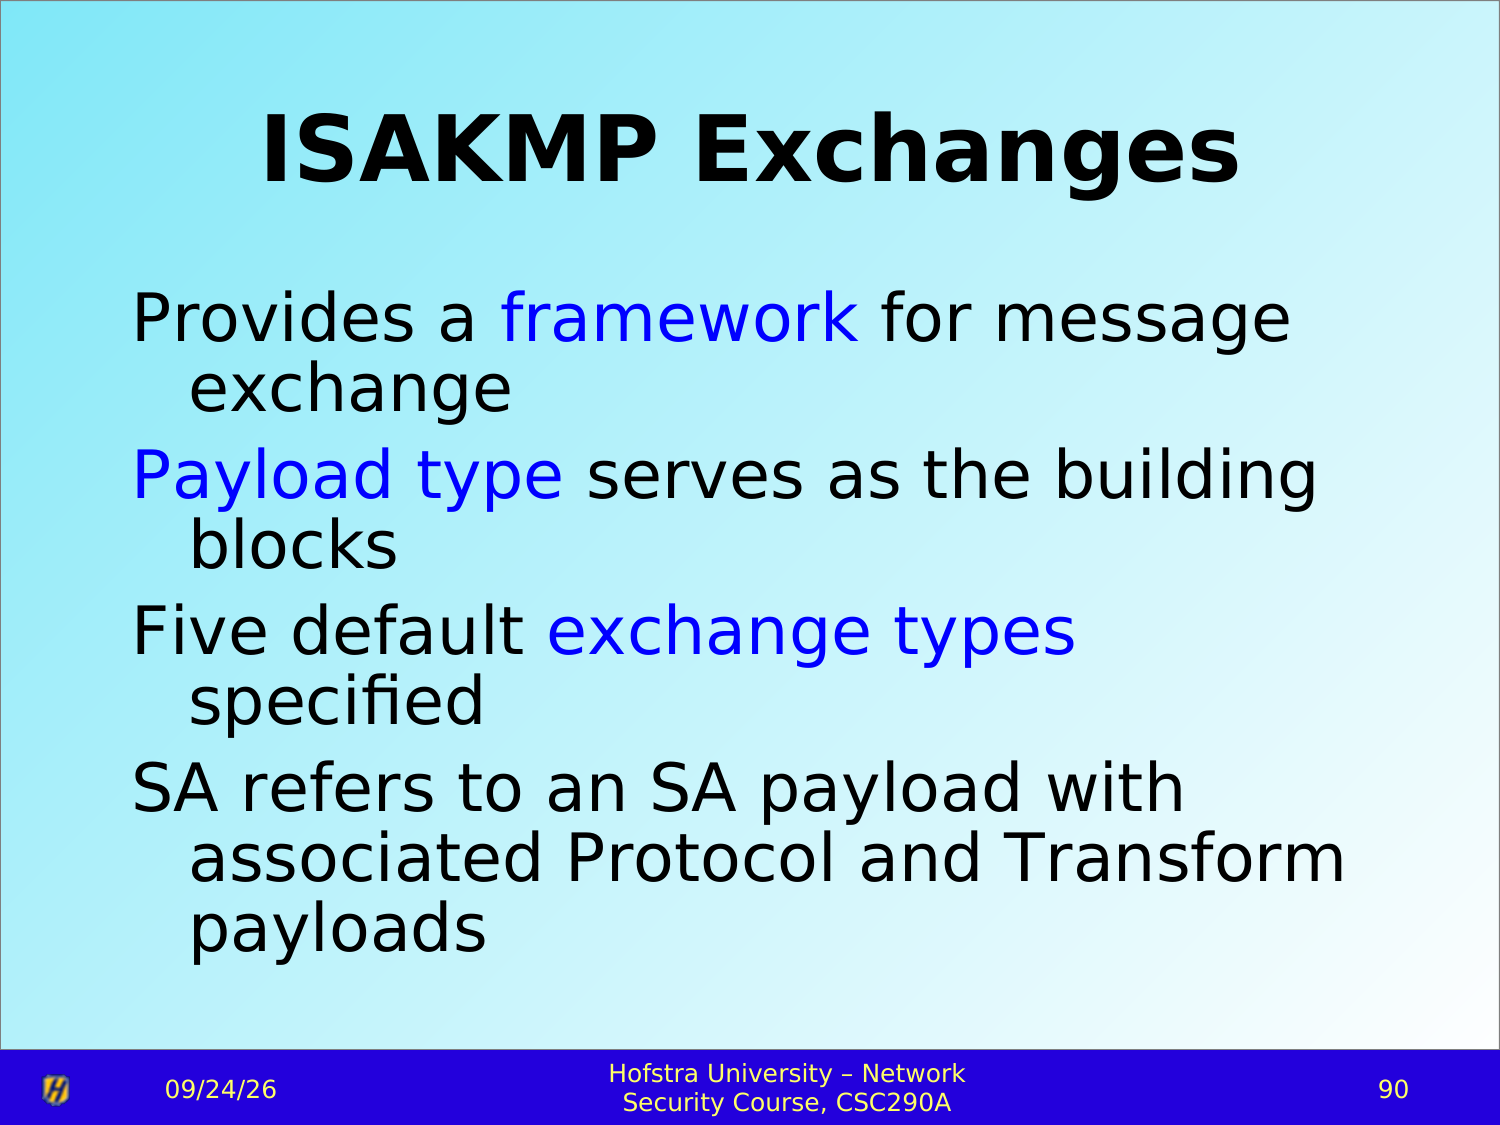

# ISAKMP Exchanges
Provides a framework for message exchange
Payload type serves as the building blocks
Five default exchange types specified
SA refers to an SA payload with associated Protocol and Transform payloads
90